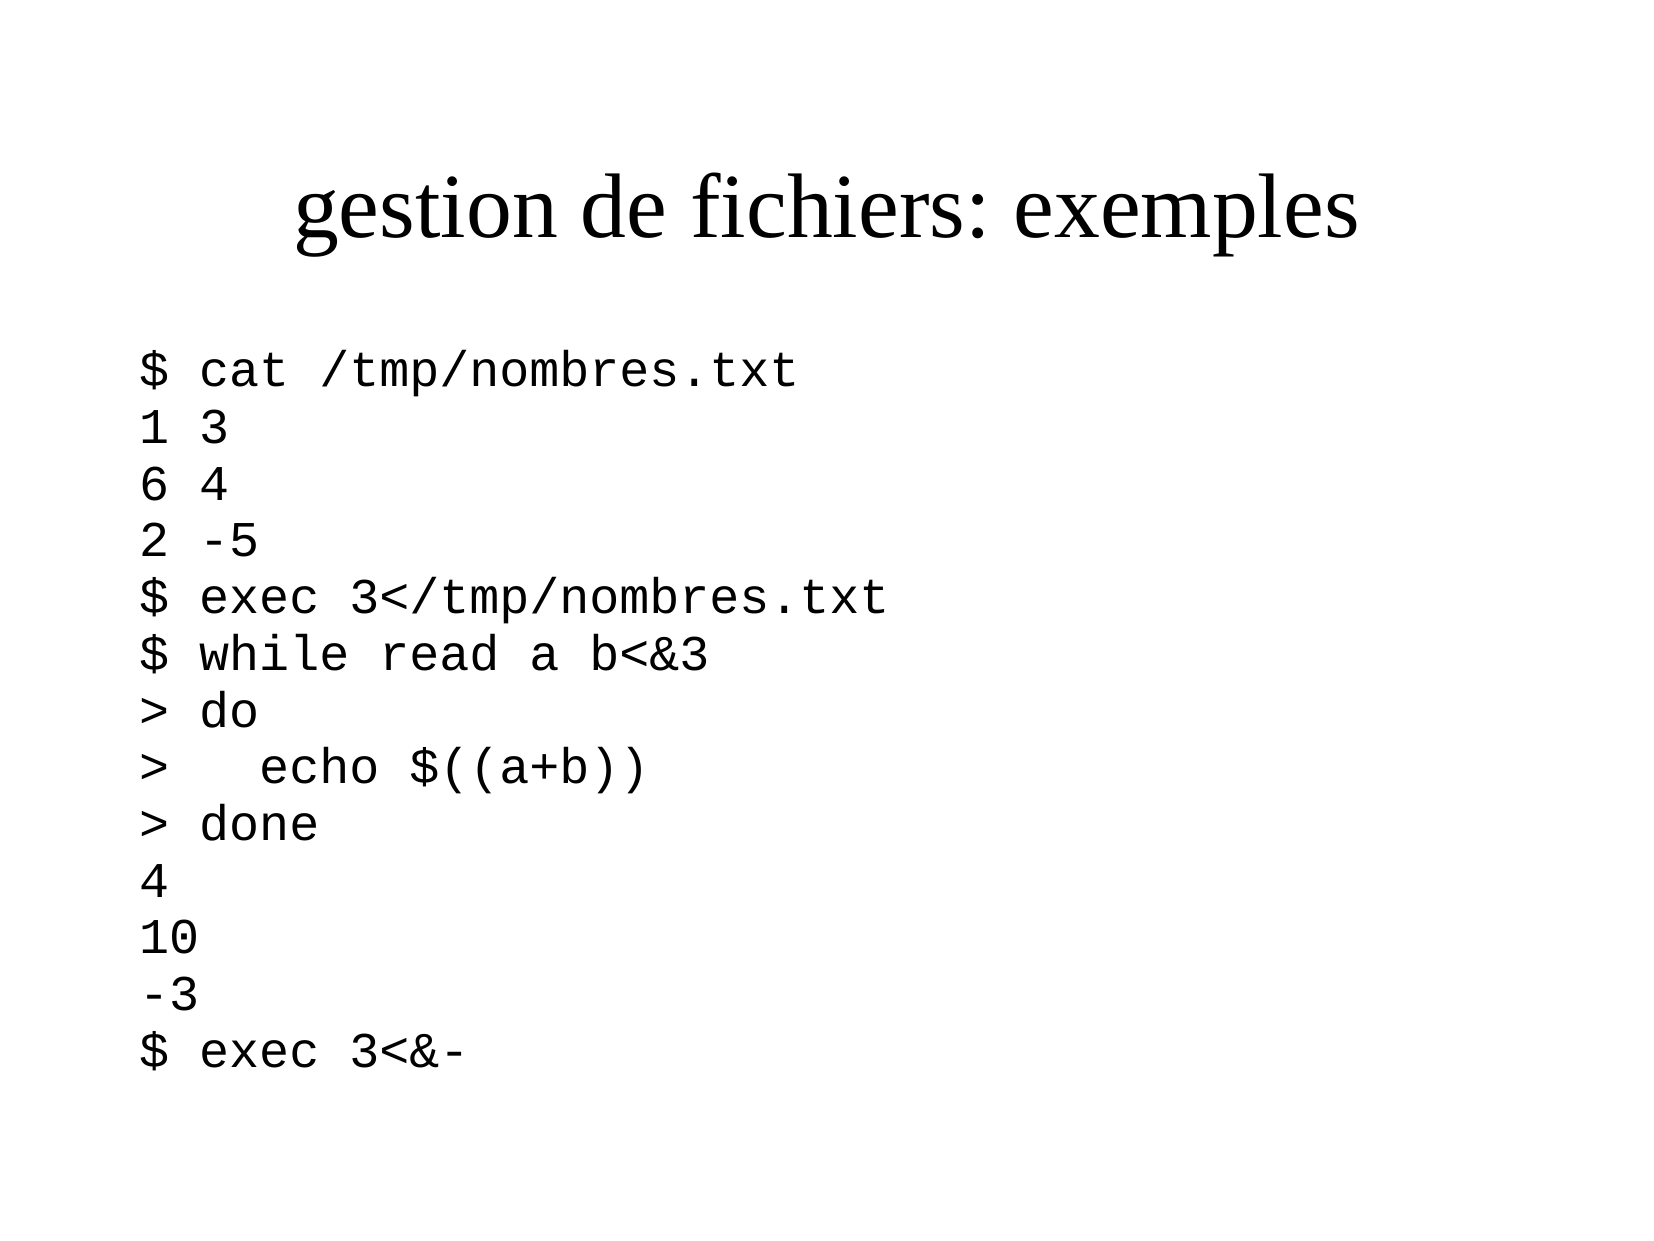

# gestion de fichiers: exemples
$ cat /tmp/nombres.txt
1 3
6 4
2 -5
$ exec 3</tmp/nombres.txt
$ while read a b<&3
> do
> echo $((a+b))
> done
4
10
-3
$ exec 3<&-